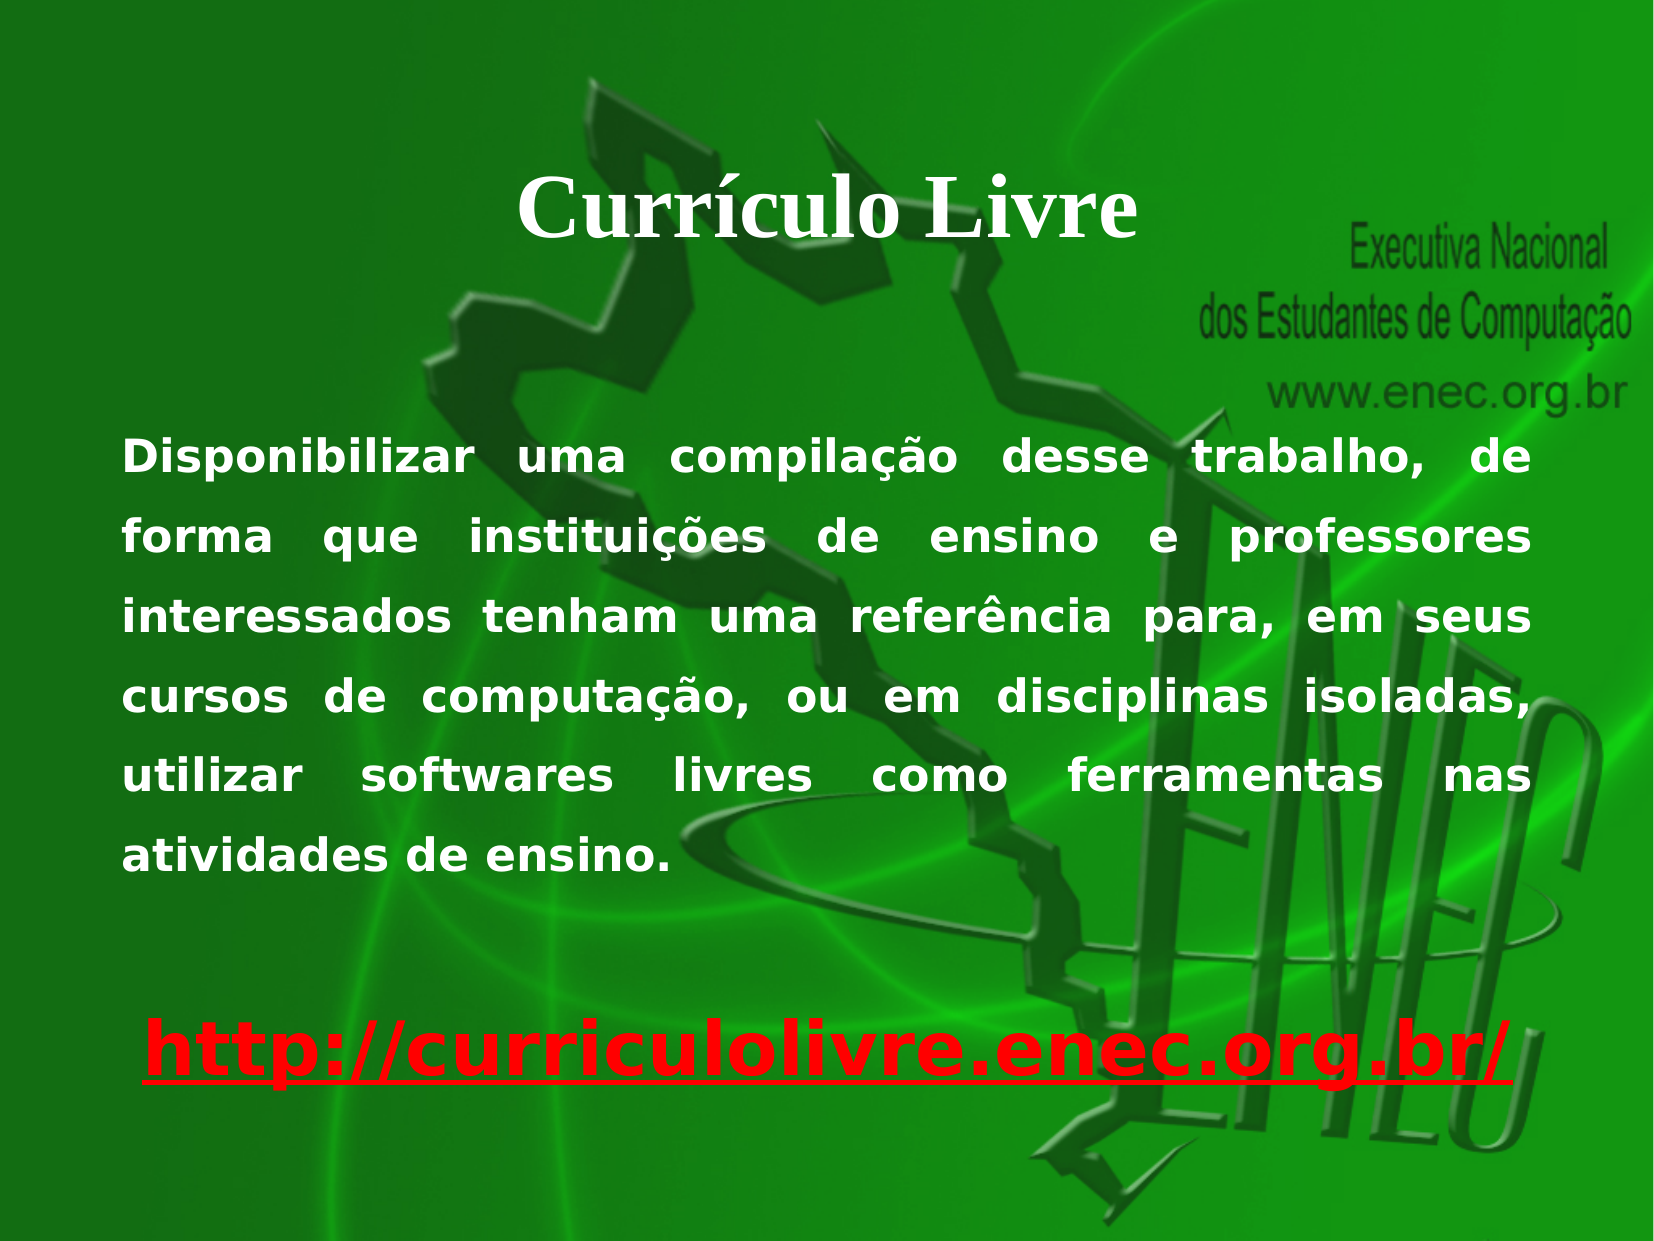

# Currículo Livre
Disponibilizar uma compilação desse trabalho, de forma que instituições de ensino e professores interessados tenham uma referência para, em seus cursos de computação, ou em disciplinas isoladas, utilizar softwares livres como ferramentas nas atividades de ensino.
http://curriculolivre.enec.org.br/